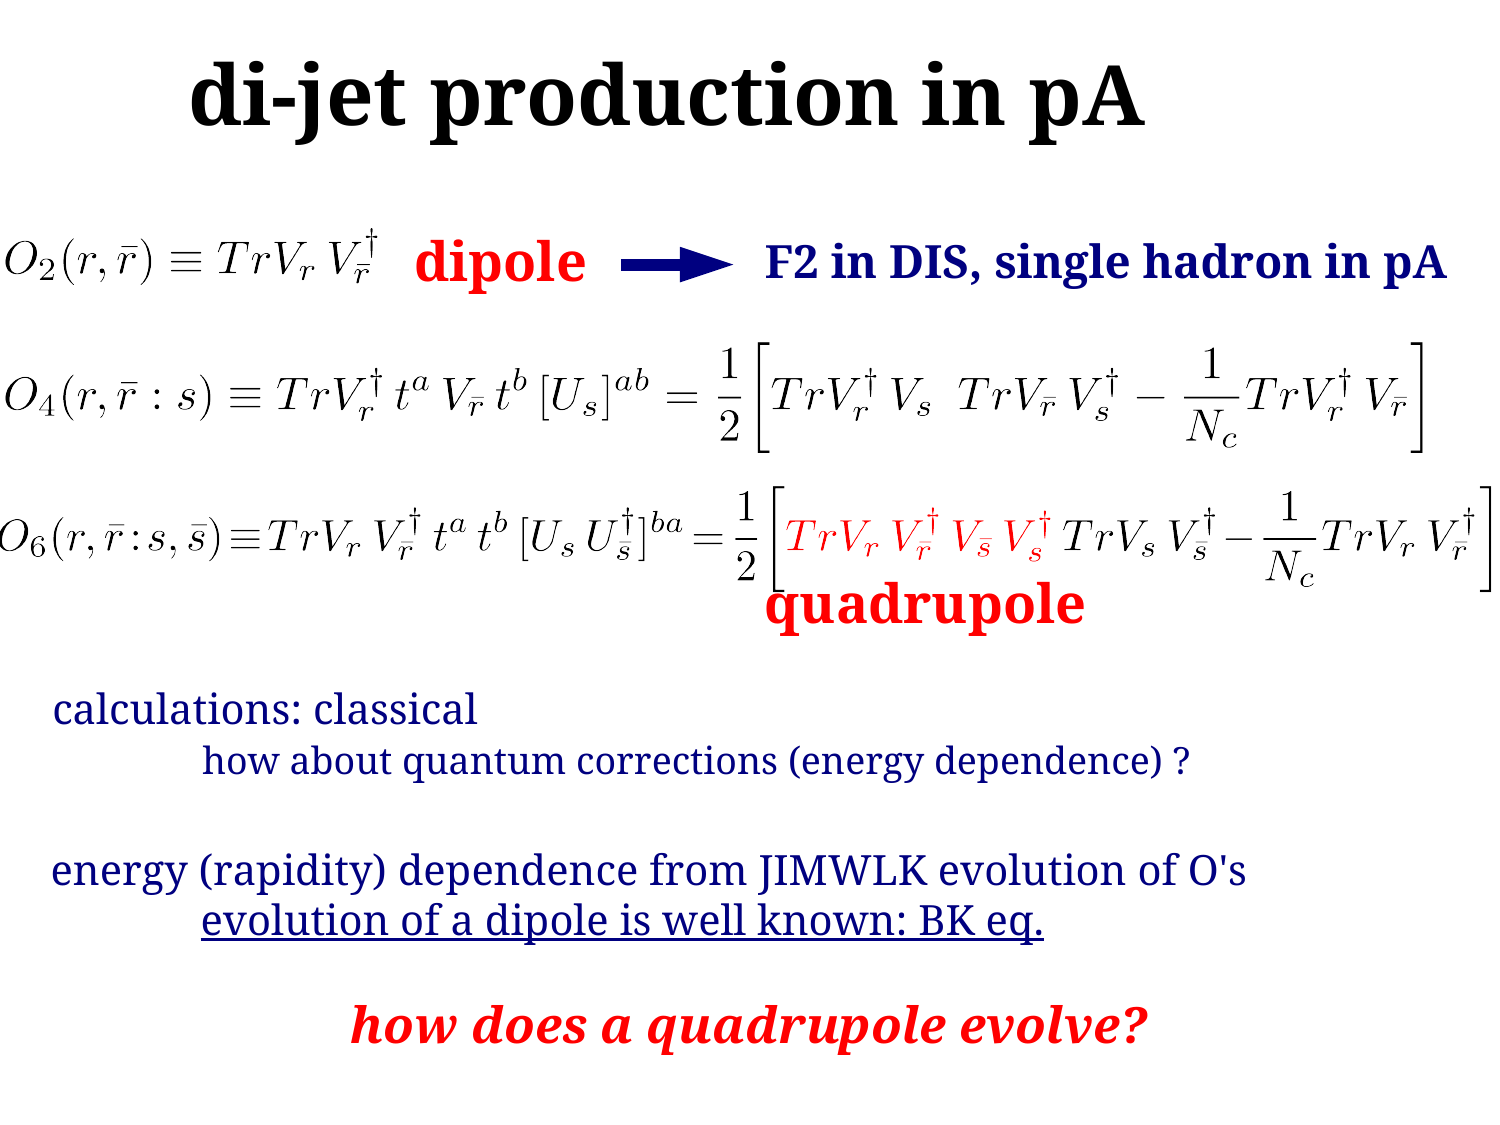

di-jet production in pA
dipole
F2 in DIS, single hadron in pA
quadrupole
calculations: classical
	how about quantum corrections (energy dependence) ?
energy (rapidity) dependence from JIMWLK evolution of O's
	evolution of a dipole is well known: BK eq.
		how does a quadrupole evolve?